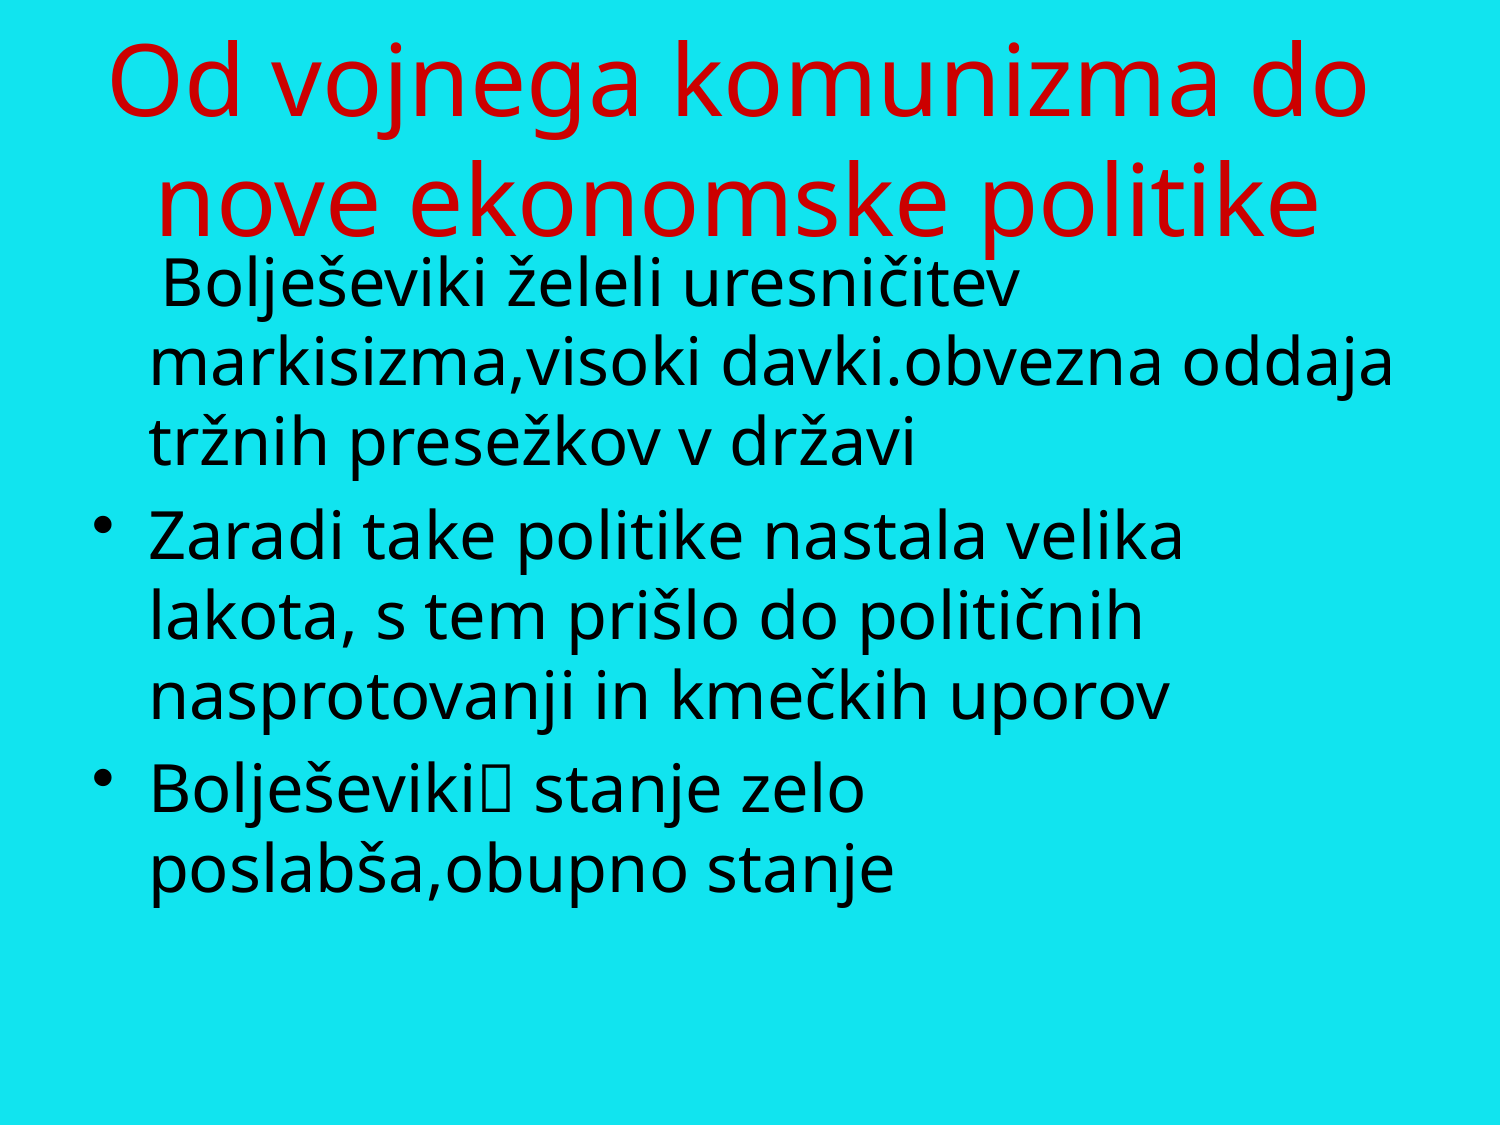

# Od vojnega komunizma do nove ekonomske politike
 Bolješeviki želeli uresničitev markisizma,visoki davki.obvezna oddaja tržnih presežkov v državi
Zaradi take politike nastala velika lakota, s tem prišlo do političnih nasprotovanji in kmečkih uporov
Bolješeviki stanje zelo poslabša,obupno stanje